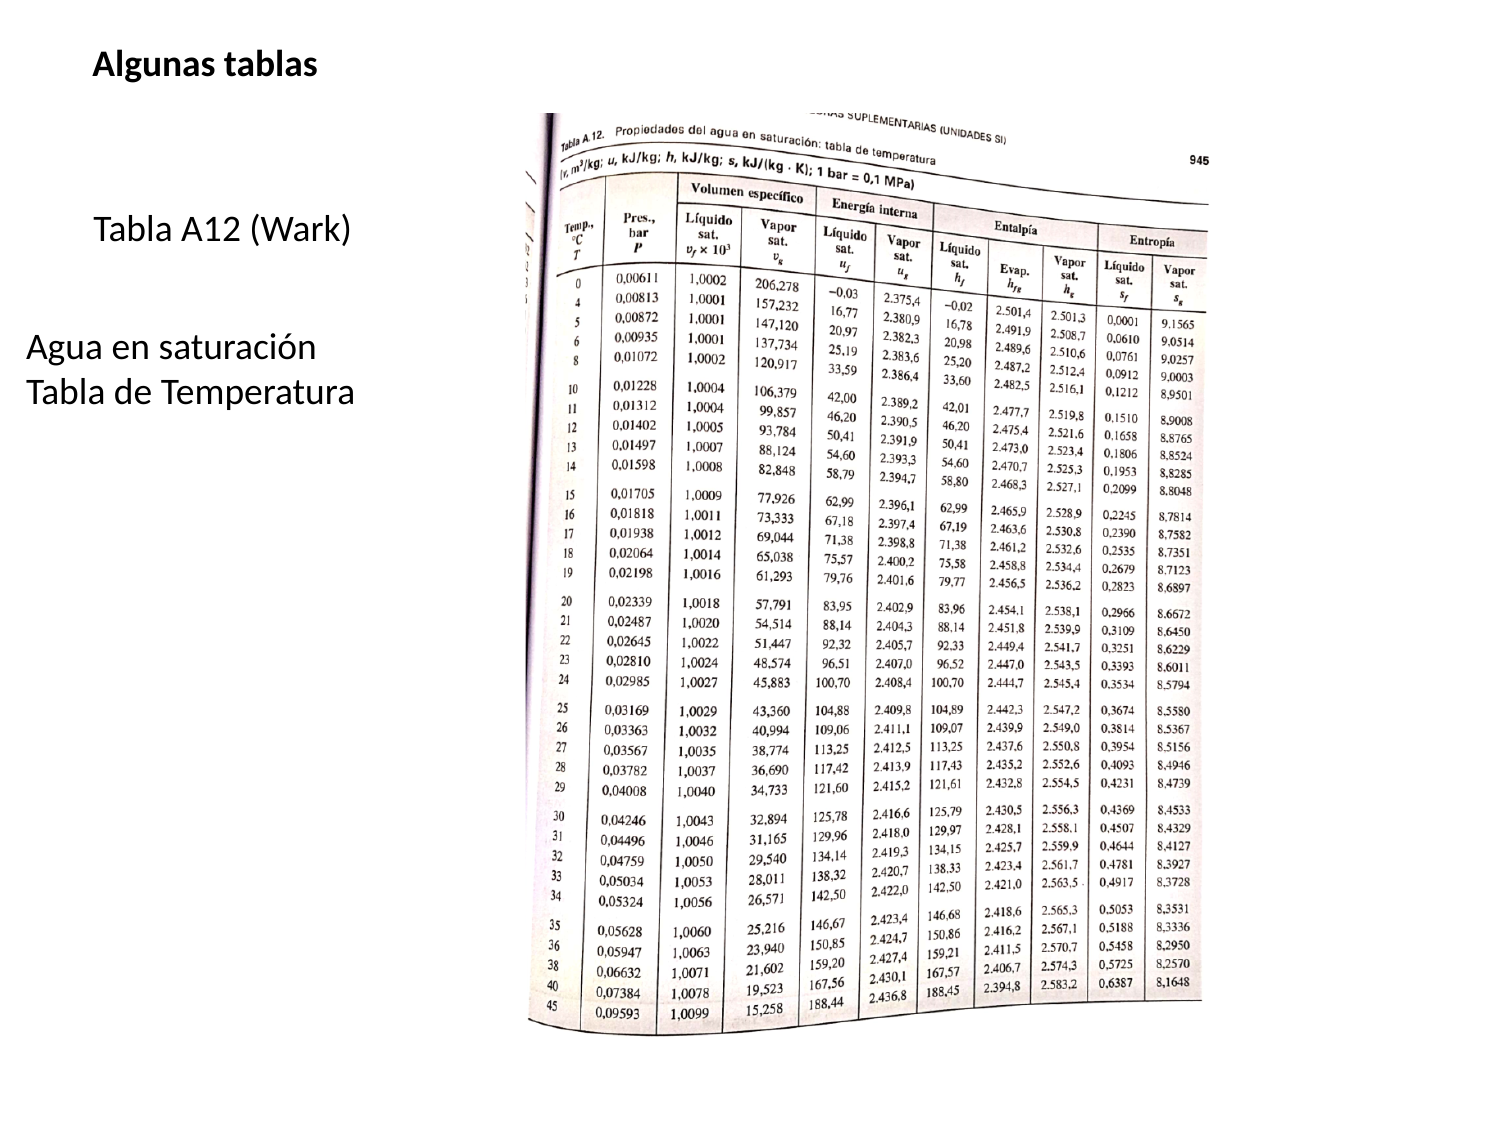

Algunas tablas
Tabla A12 (Wark)
Agua en saturación
Tabla de Temperatura